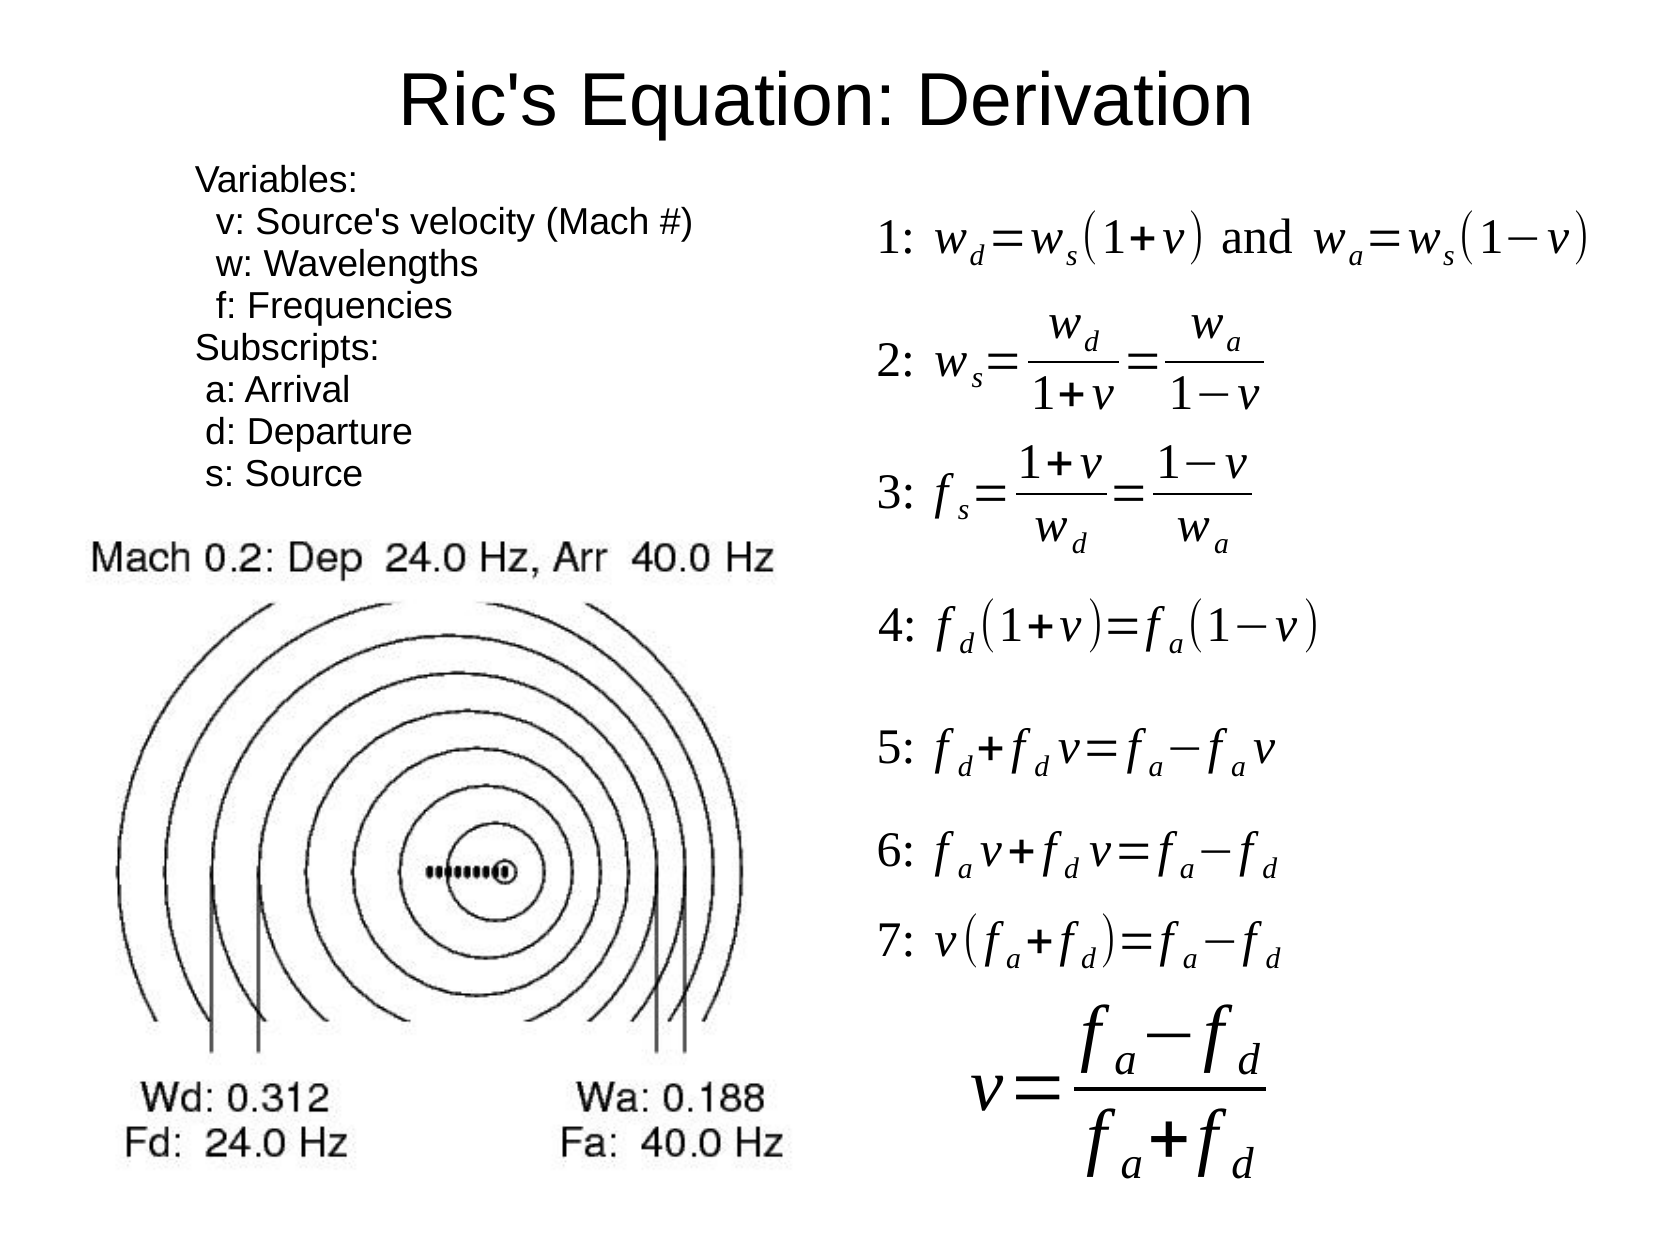

# Ric's Equation: Derivation
Variables:
 v: Source's velocity (Mach #)
 w: Wavelengths
 f: Frequencies
Subscripts:
 a: Arrival
 d: Departure
 s: Source